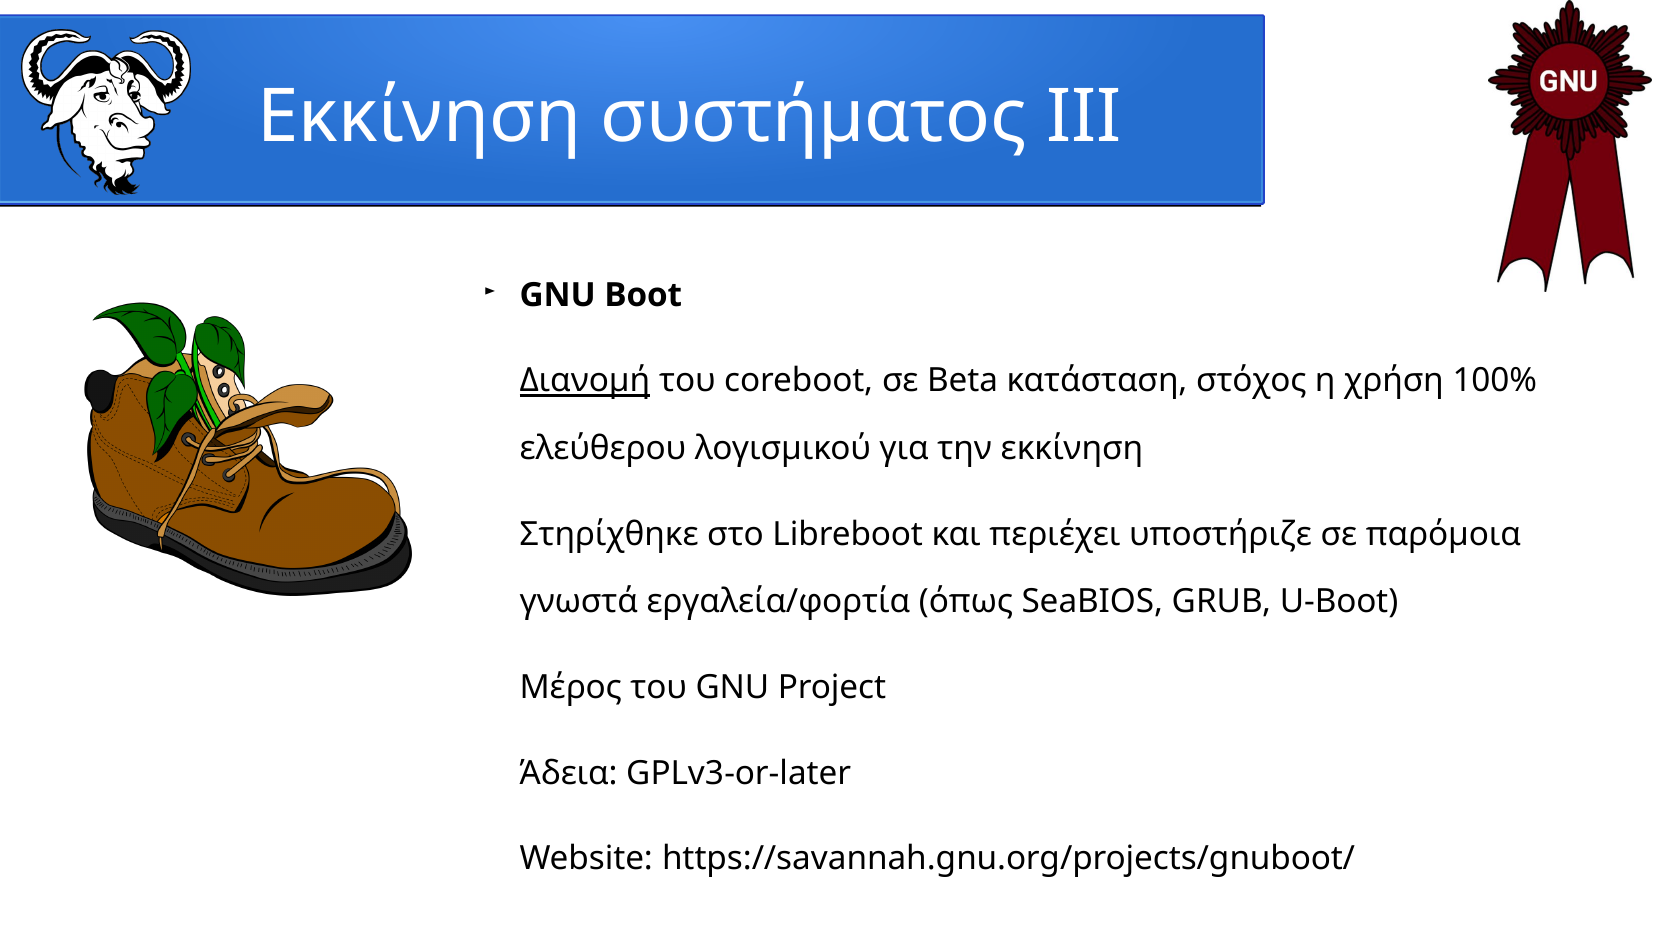

# Εκκίνηση συστήματος III
GNU Boot
Διανομή του coreboot, σε Beta κατάσταση, στόχος η χρήση 100% ελεύθερου λογισμικού για την εκκίνηση
Στηρίχθηκε στο Libreboot και περιέχει υποστήριζε σε παρόμοια γνωστά εργαλεία/φορτία (όπως SeaBIOS, GRUB, U-Boot)
Μέρος του GNU Project
Άδεια: GPLv3-or-later
Website: https://savannah.gnu.org/projects/gnuboot/